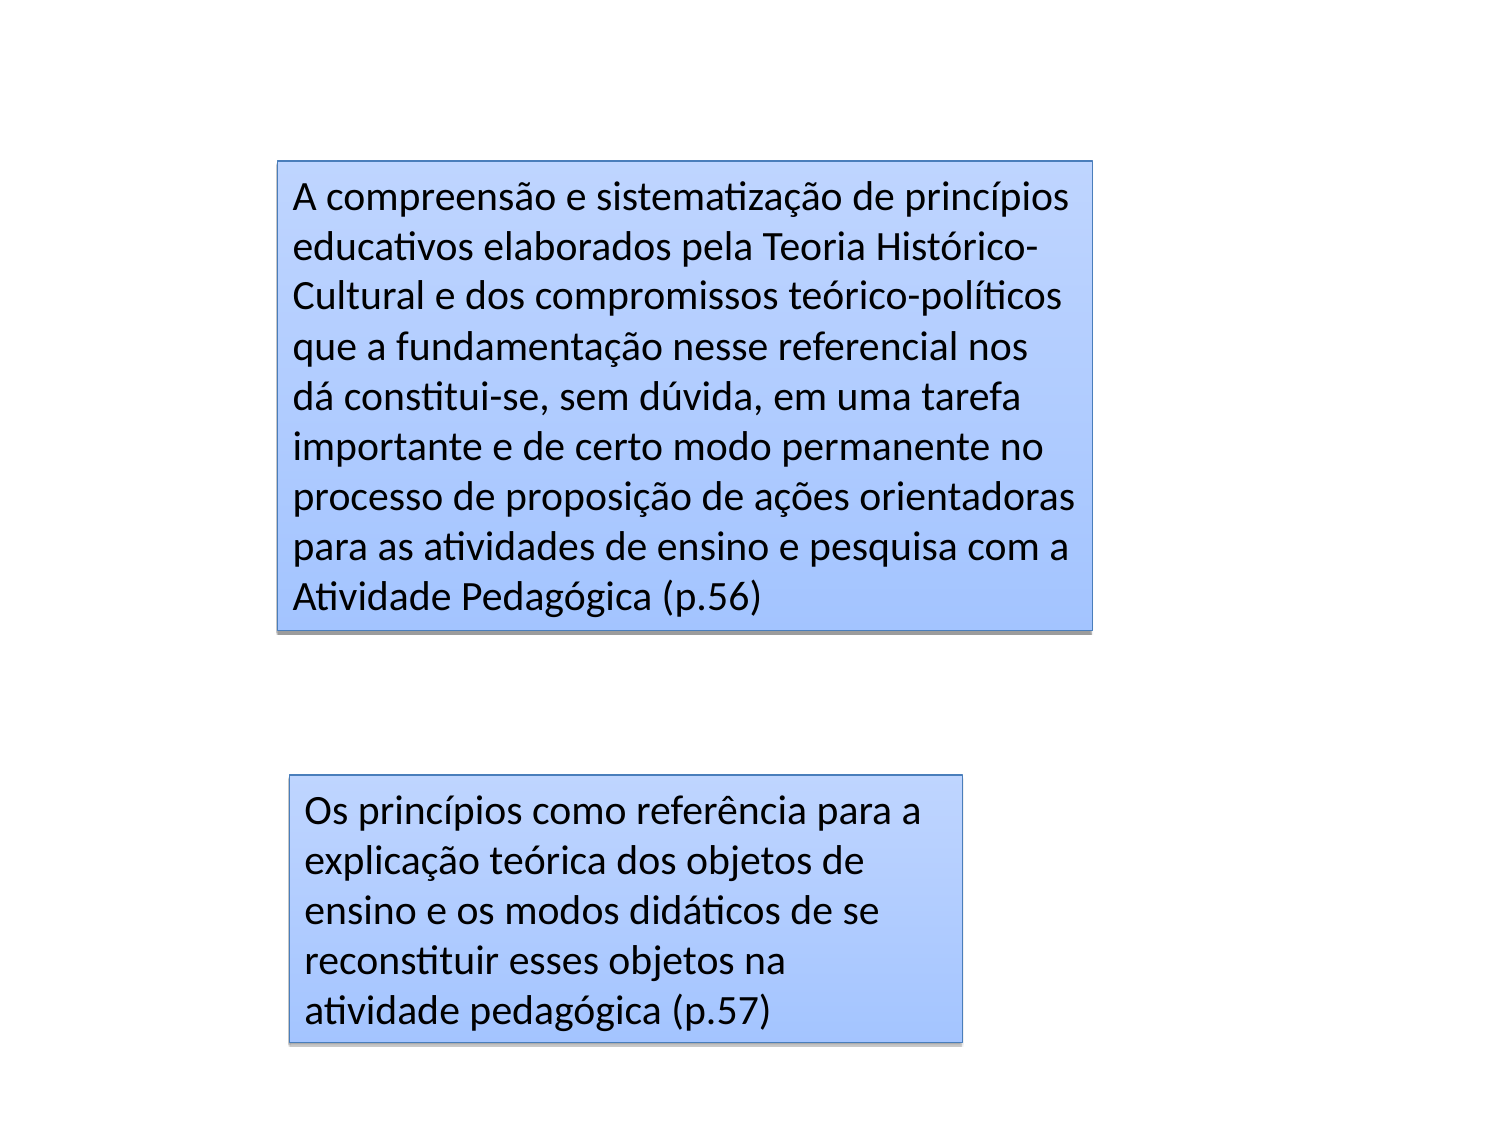

A compreensão e sistematização de princípios educativos elaborados pela Teoria Histórico-Cultural e dos compromissos teórico-políticos que a fundamentação nesse referencial nos dá constitui-se, sem dúvida, em uma tarefa importante e de certo modo permanente no processo de proposição de ações orientadoras para as atividades de ensino e pesquisa com a Atividade Pedagógica (p.56)
Os princípios como referência para a explicação teórica dos objetos de ensino e os modos didáticos de se reconstituir esses objetos na atividade pedagógica (p.57)